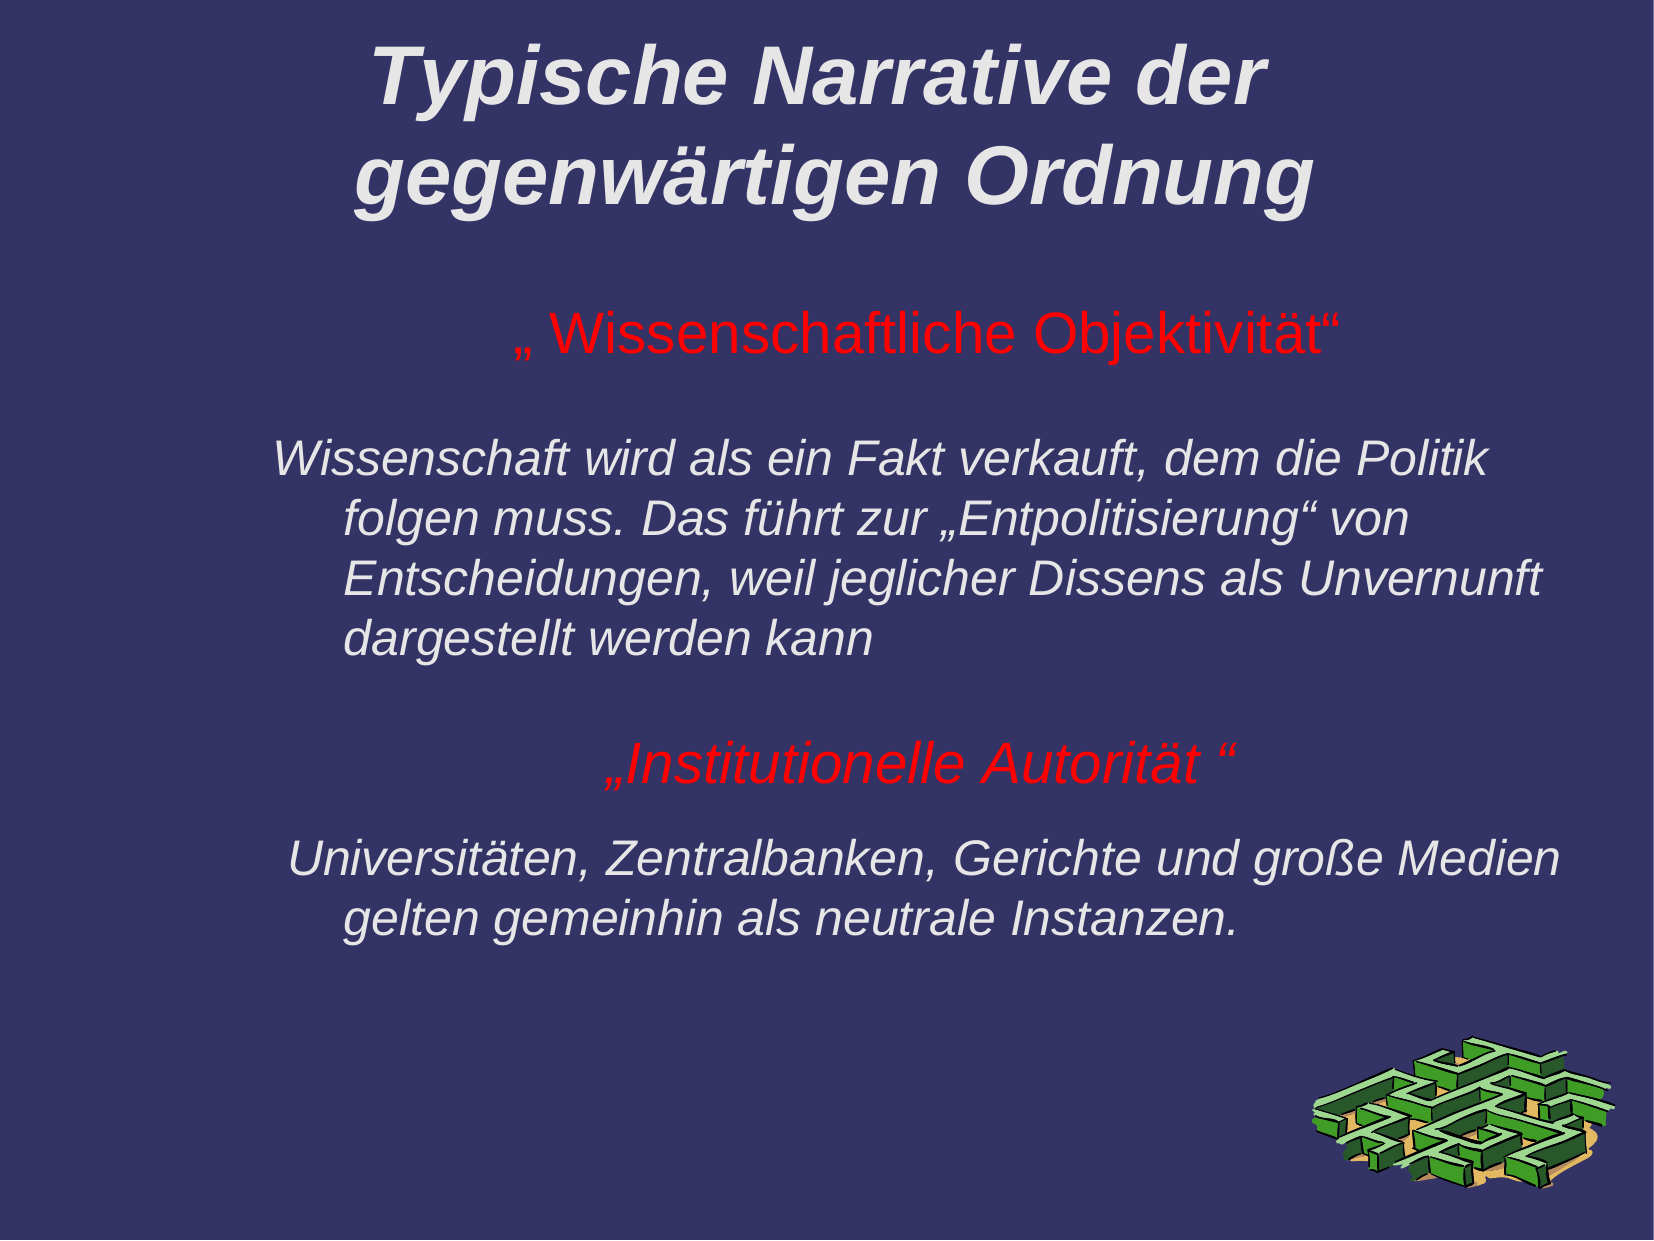

# Typische Narrative der gegenwärtigen Ordnung
 „ Wissenschaftliche Objektivität“
Wissenschaft wird als ein Fakt verkauft, dem die Politik folgen muss. Das führt zur „Entpolitisierung“ von Entscheidungen, weil jeglicher Dissens als Unvernunft dargestellt werden kann
„Institutionelle Autorität “
 Universitäten, Zentralbanken, Gerichte und große Medien gelten gemeinhin als neutrale Instanzen.